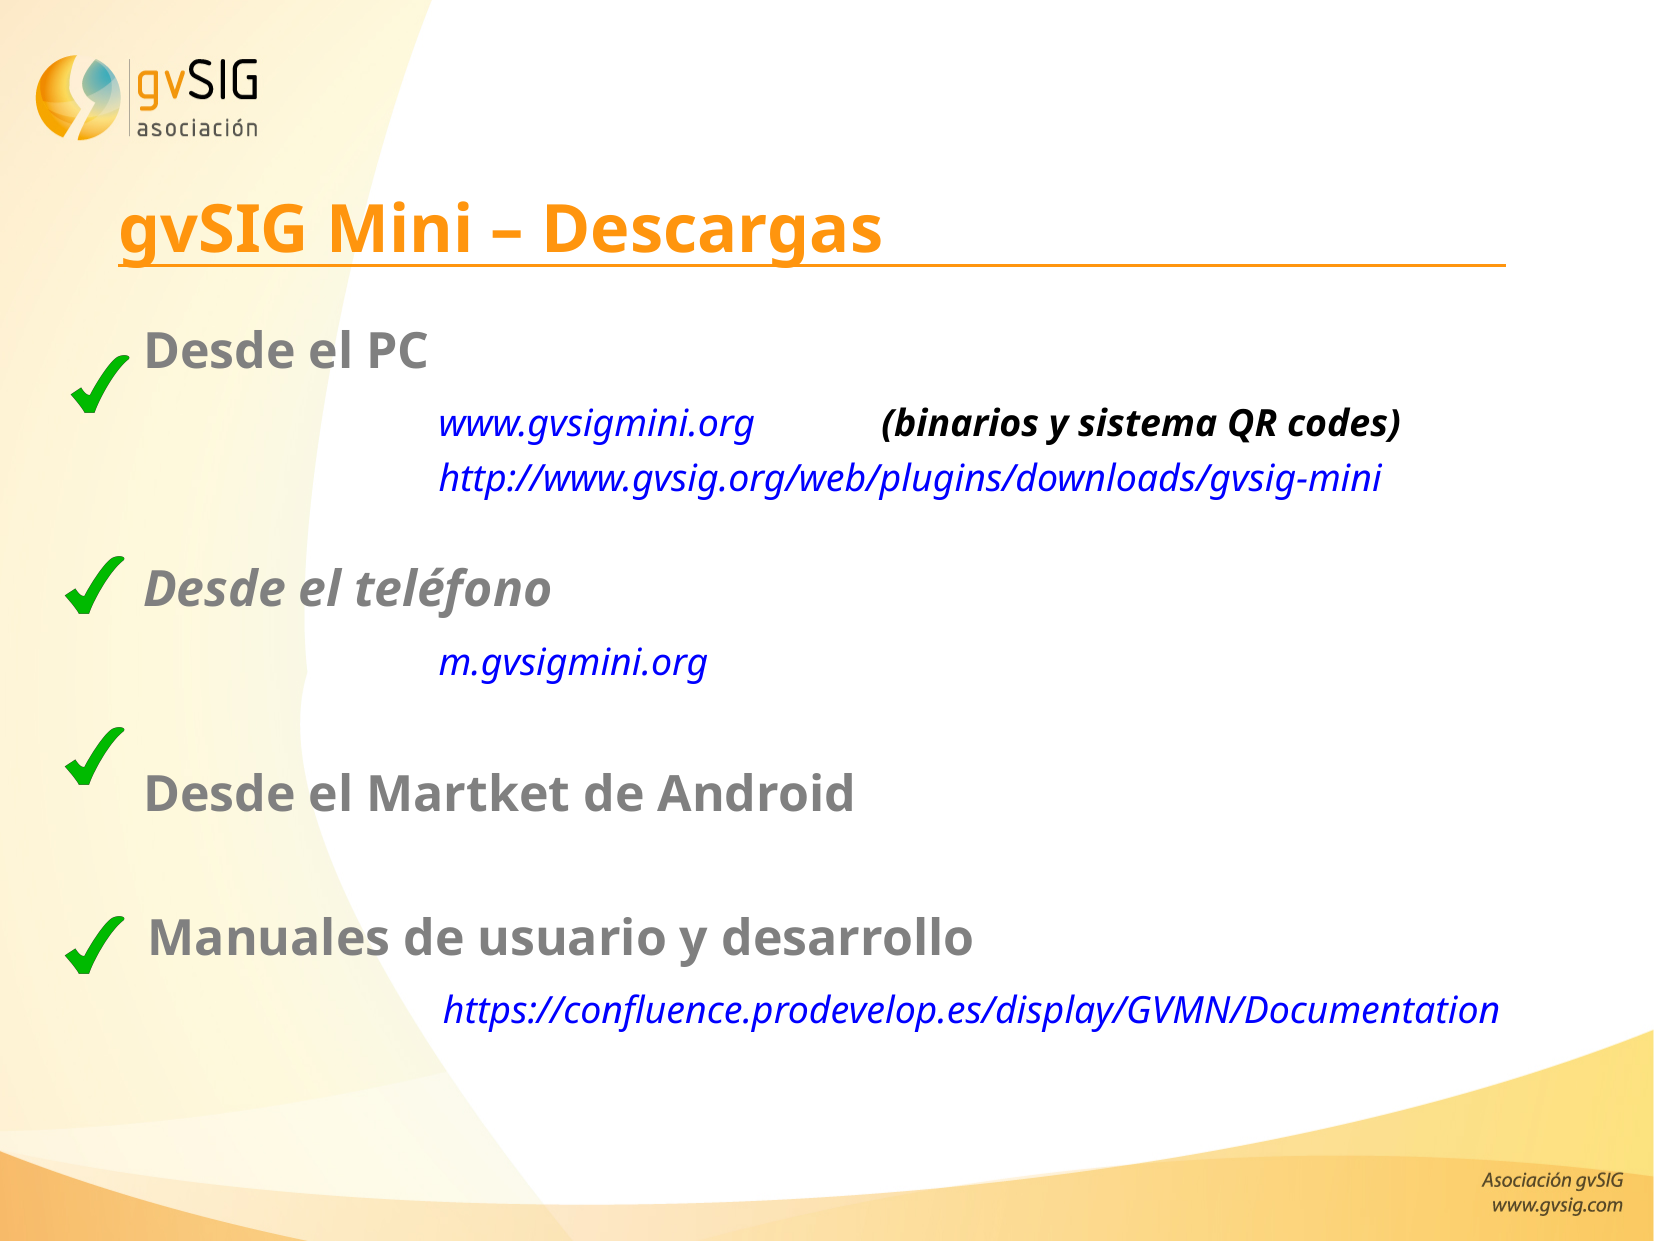

# gvSIG Mini – Descargas
Desde el PC
				www.gvsigmini.org		(binarios y sistema QR codes)
				http://www.gvsig.org/web/plugins/downloads/gvsig-mini
Desde el teléfono
				m.gvsigmini.org
Desde el Martket de Android
Manuales de usuario y desarrollo
				https://confluence.prodevelop.es/display/GVMN/Documentation